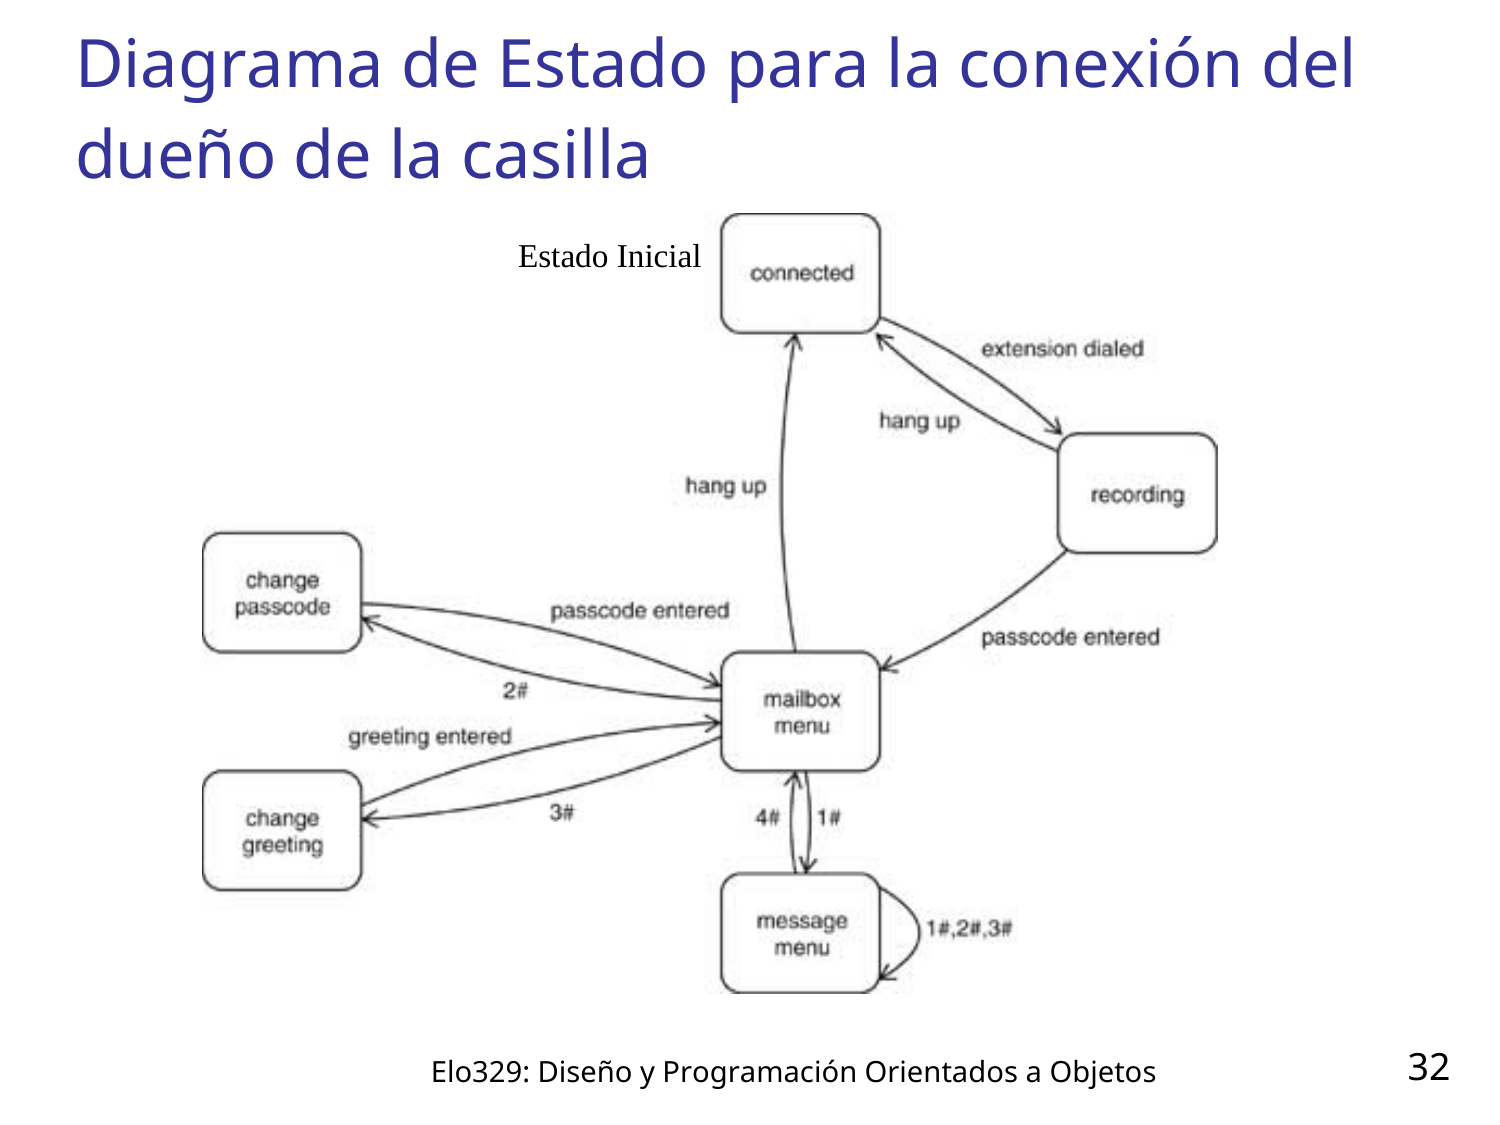

# Diagrama de Estado para la conexión del dueño de la casilla
Estado Inicial
32